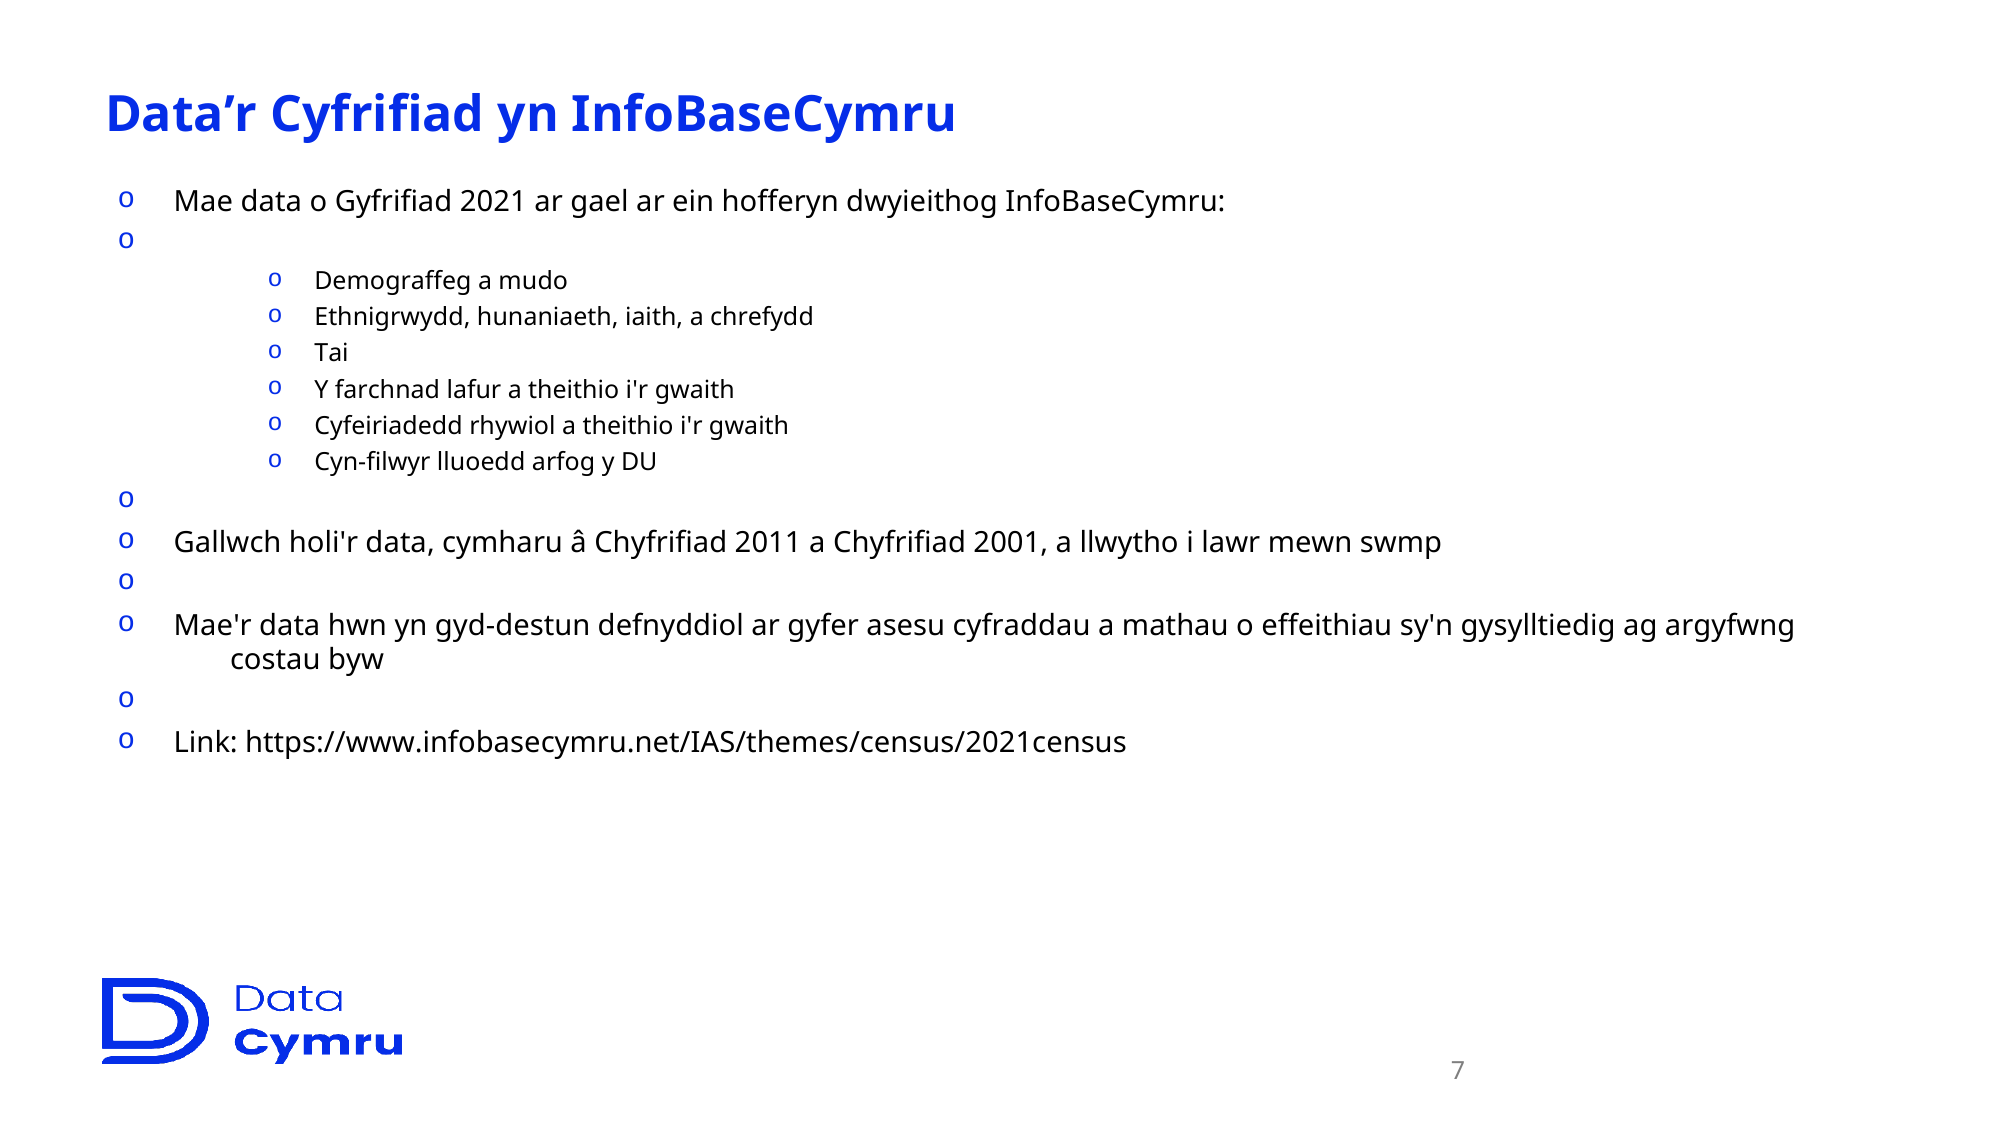

# Data’r Cyfrifiad yn InfoBaseCymru
Mae data o Gyfrifiad 2021 ar gael ar ein hofferyn dwyieithog InfoBaseCymru:
Demograffeg a mudo
Ethnigrwydd, hunaniaeth, iaith, a chrefydd
Tai
Y farchnad lafur a theithio i'r gwaith
Cyfeiriadedd rhywiol a theithio i'r gwaith
Cyn-filwyr lluoedd arfog y DU
Gallwch holi'r data, cymharu â Chyfrifiad 2011 a Chyfrifiad 2001, a llwytho i lawr mewn swmp
Mae'r data hwn yn gyd-destun defnyddiol ar gyfer asesu cyfraddau a mathau o effeithiau sy'n gysylltiedig ag argyfwng costau byw
Link: https://www.infobasecymru.net/IAS/themes/census/2021census